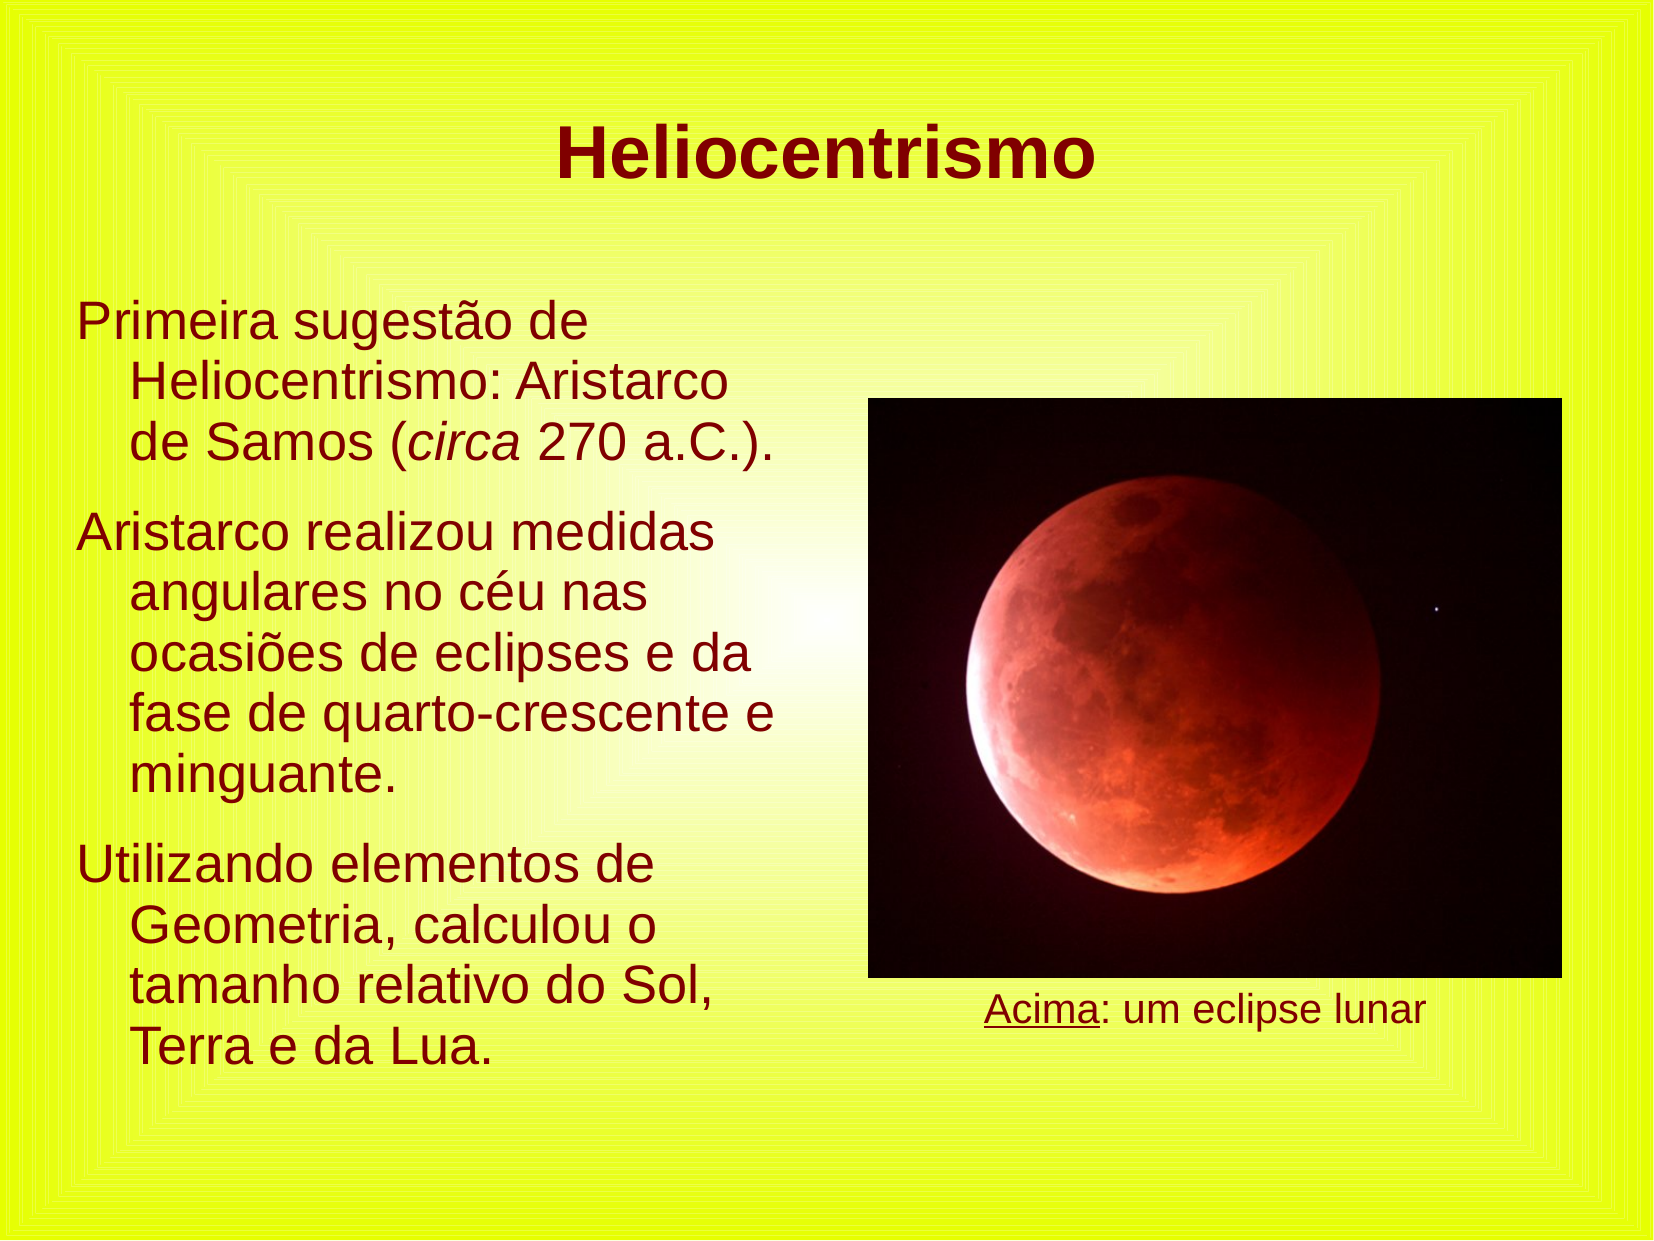

# Heliocentrismo
Primeira sugestão de Heliocentrismo: Aristarco de Samos (circa 270 a.C.).
Aristarco realizou medidas angulares no céu nas ocasiões de eclipses e da fase de quarto-crescente e minguante.
Utilizando elementos de Geometria, calculou o tamanho relativo do Sol, Terra e da Lua.
Acima: um eclipse lunar